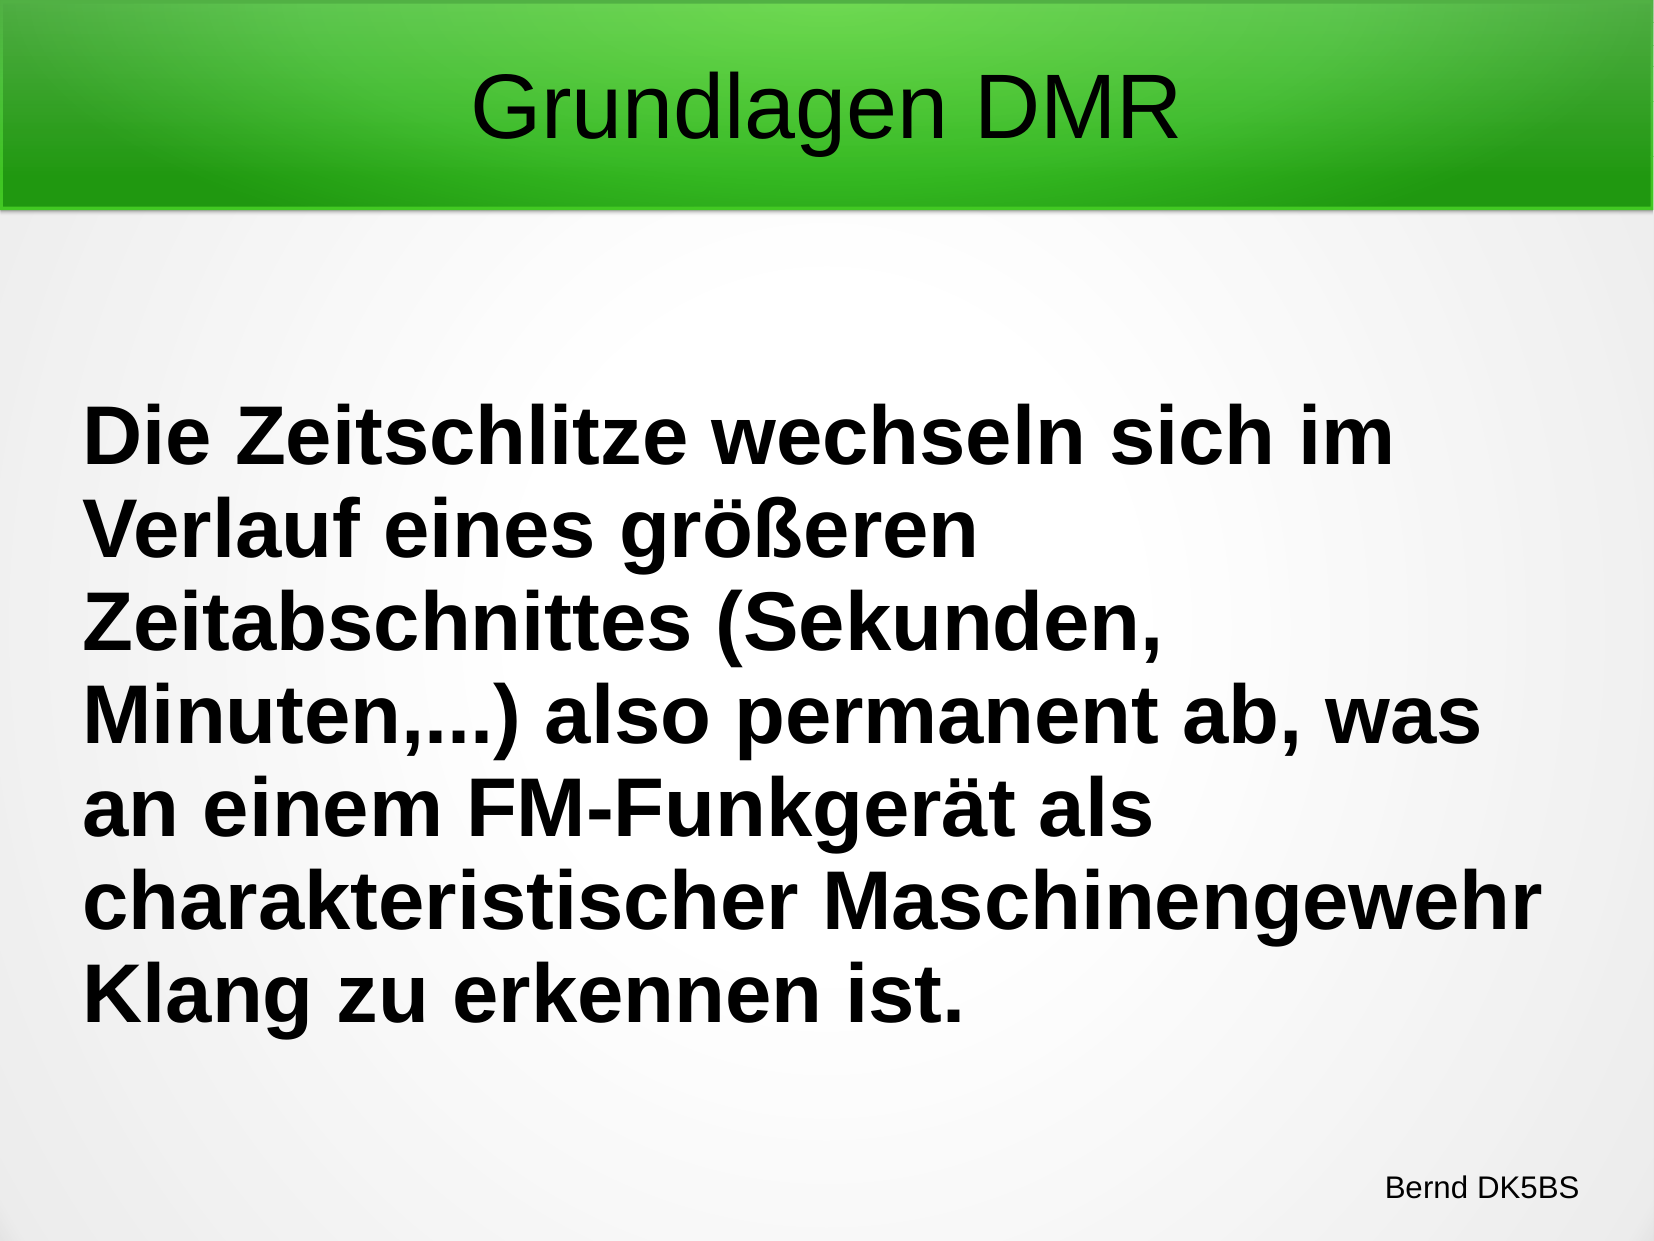

# Grundlagen DMR
Die Zeitschlitze wechseln sich im Verlauf eines größeren Zeitabschnittes (Sekunden, Minuten,...) also permanent ab, was an einem FM-Funkgerät als charakteristischer Maschinengewehr Klang zu erkennen ist.
Bernd DK5BS